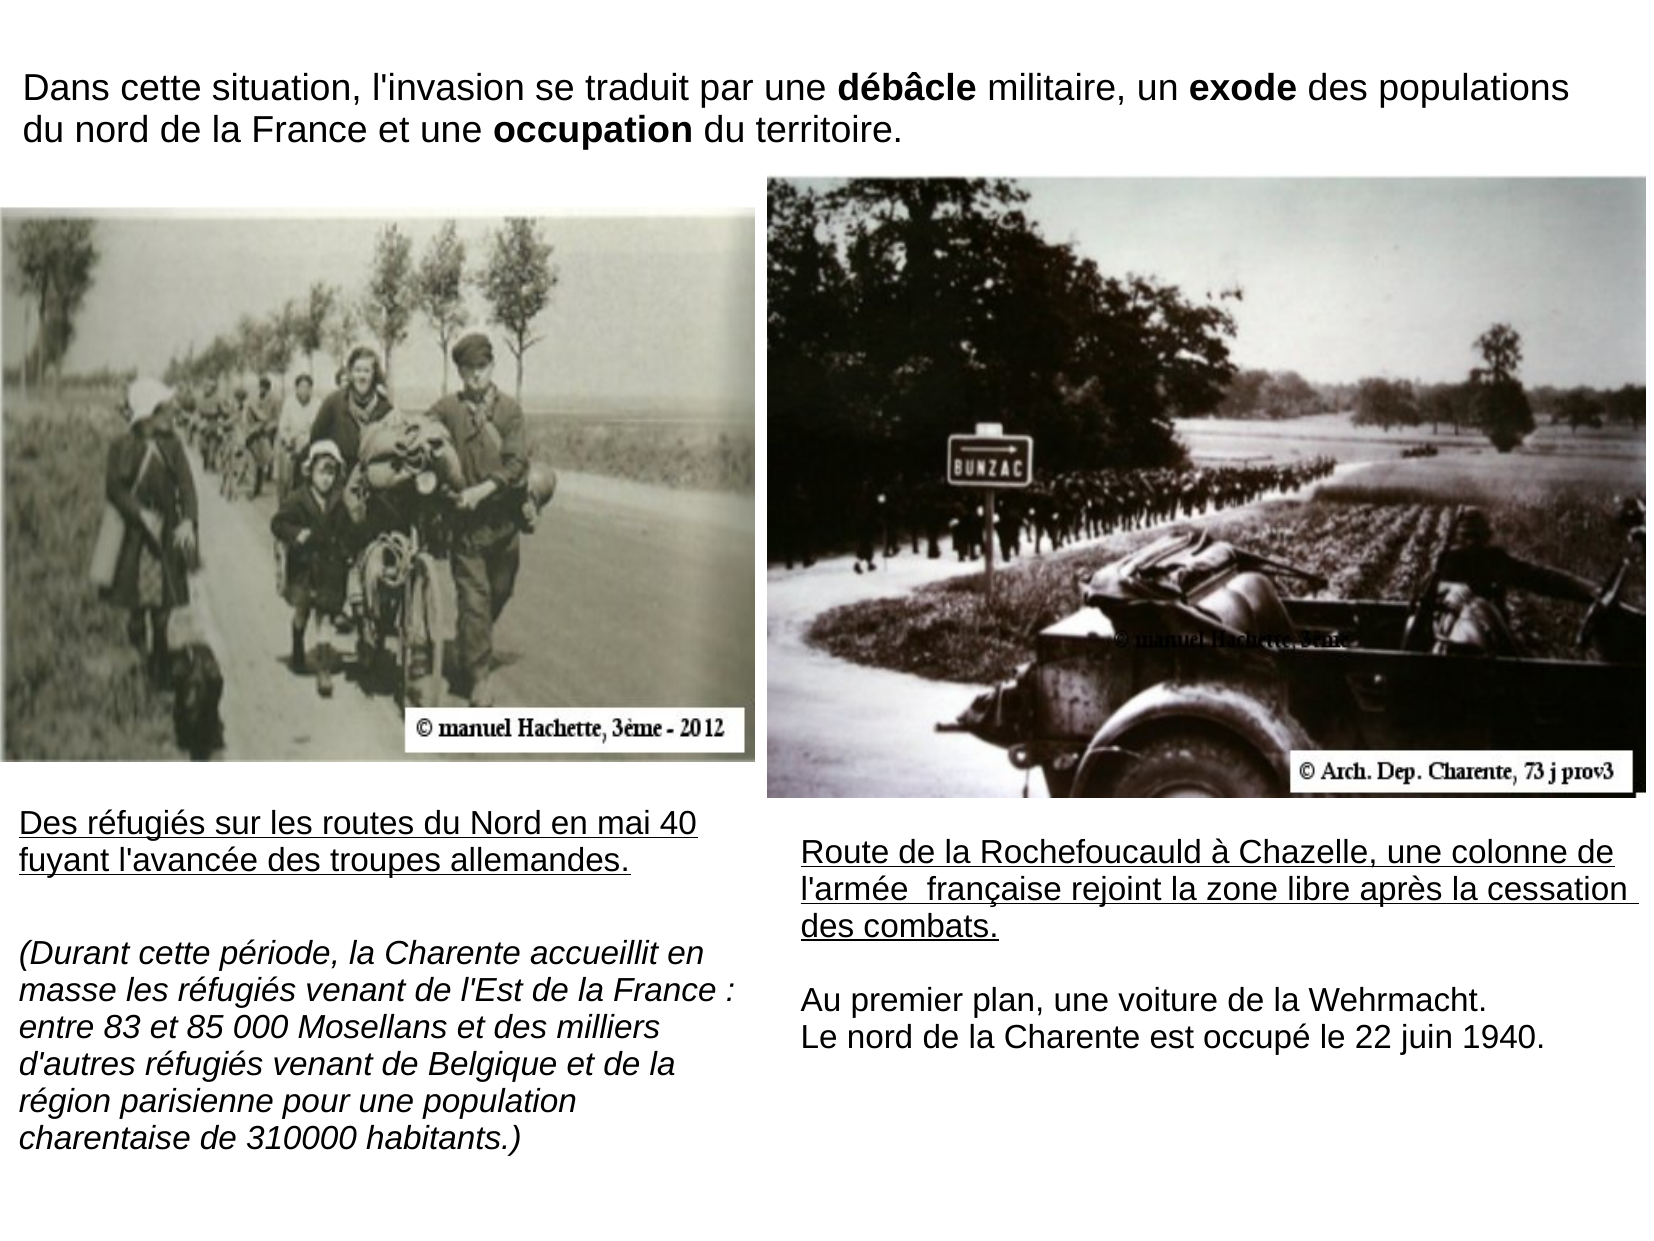

Dans cette situation, l'invasion se traduit par une débâcle militaire, un exode des populations
du nord de la France et une occupation du territoire.
Des réfugiés sur les routes du Nord en mai 40
fuyant l'avancée des troupes allemandes.
(Durant cette période, la Charente accueillit en
masse les réfugiés venant de l'Est de la France :
entre 83 et 85 000 Mosellans et des milliers
d'autres réfugiés venant de Belgique et de la région parisienne pour une population charentaise de 310000 habitants.)
Route de la Rochefoucauld à Chazelle, une colonne de
l'armée française rejoint la zone libre après la cessation
des combats.
Au premier plan, une voiture de la Wehrmacht.
Le nord de la Charente est occupé le 22 juin 1940.